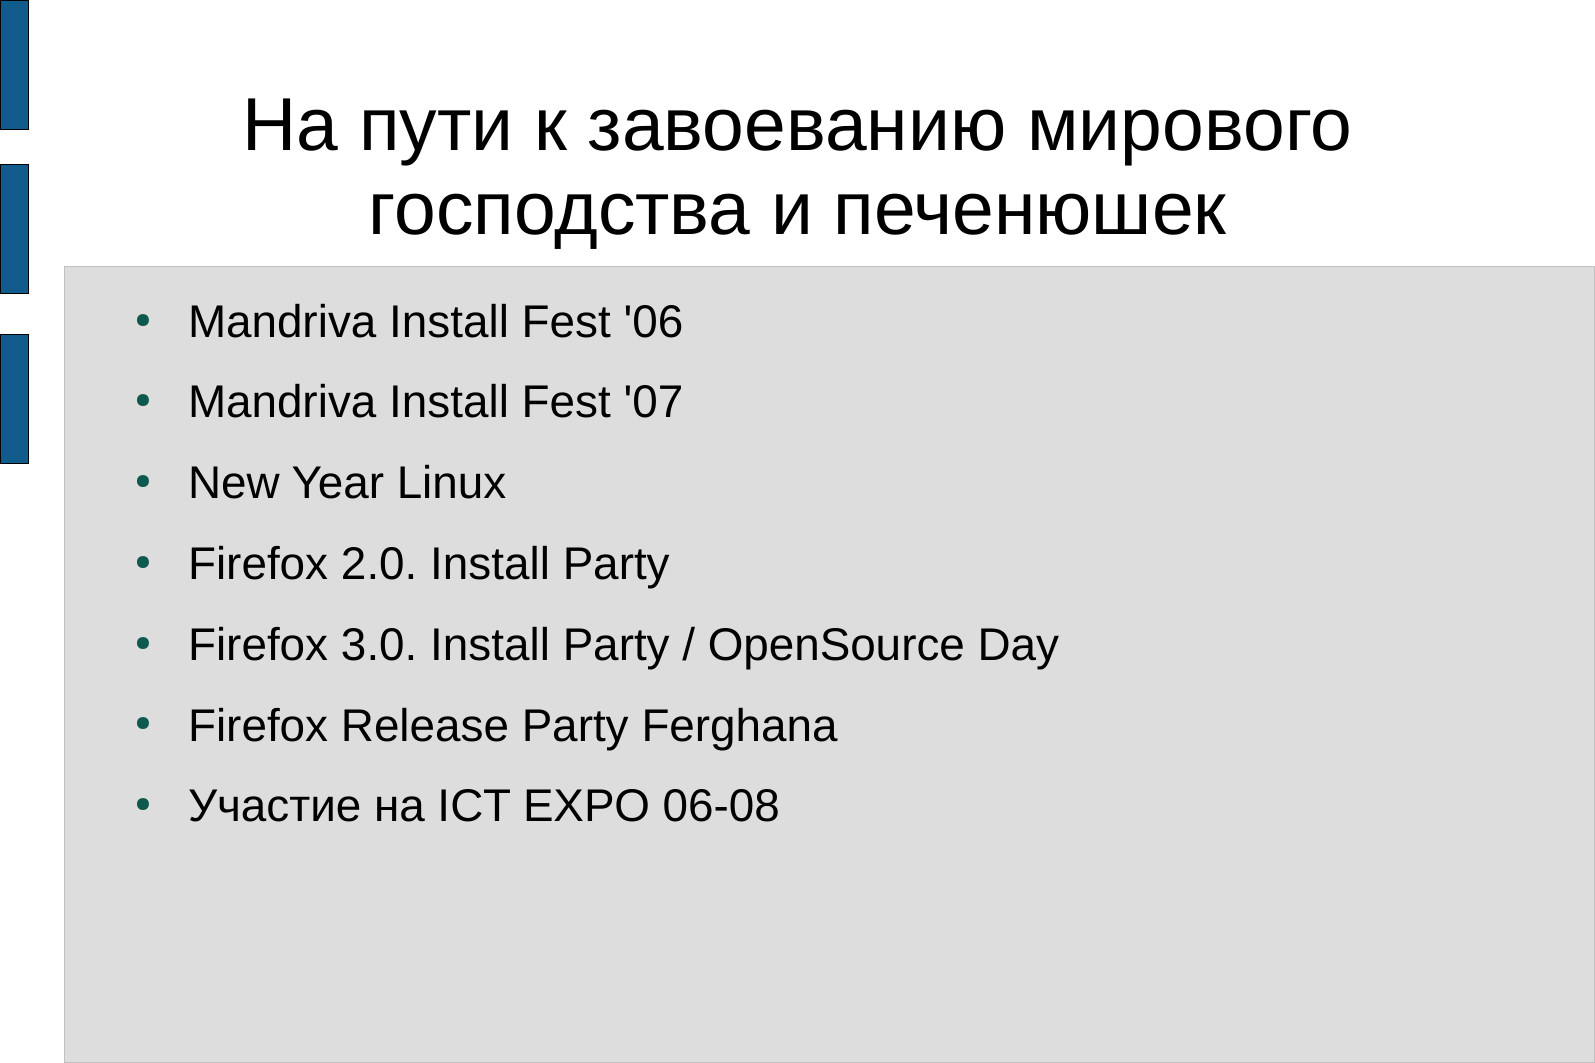

# На пути к завоеванию мирового господства и печенюшек
Mandriva Install Fest '06
Mandriva Install Fest '07
New Year Linux
Firefox 2.0. Install Party
Firefox 3.0. Install Party / OpenSource Day
Firefox Release Party Ferghana
Участие на ICT EXPO 06-08